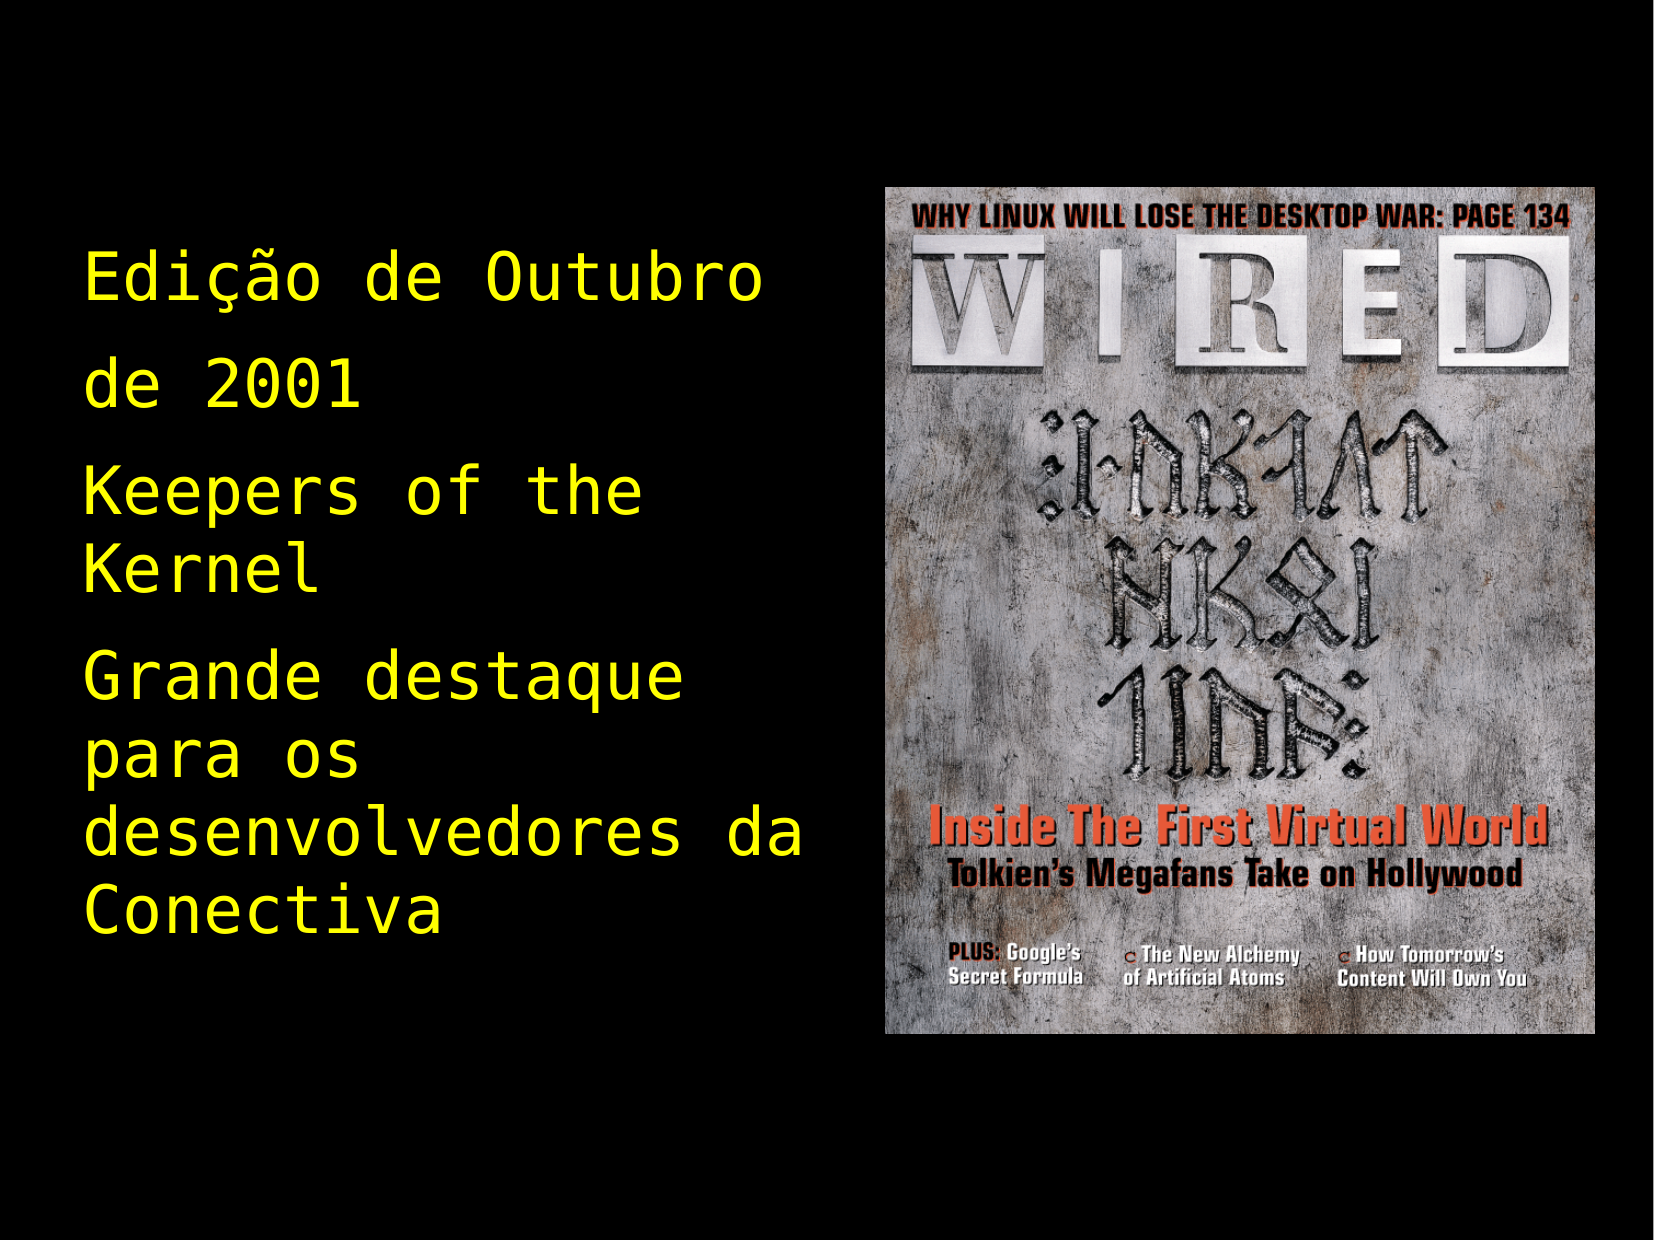

# Edição de Outubro
de 2001
Keepers of the Kernel
Grande destaque para os desenvolvedores da Conectiva